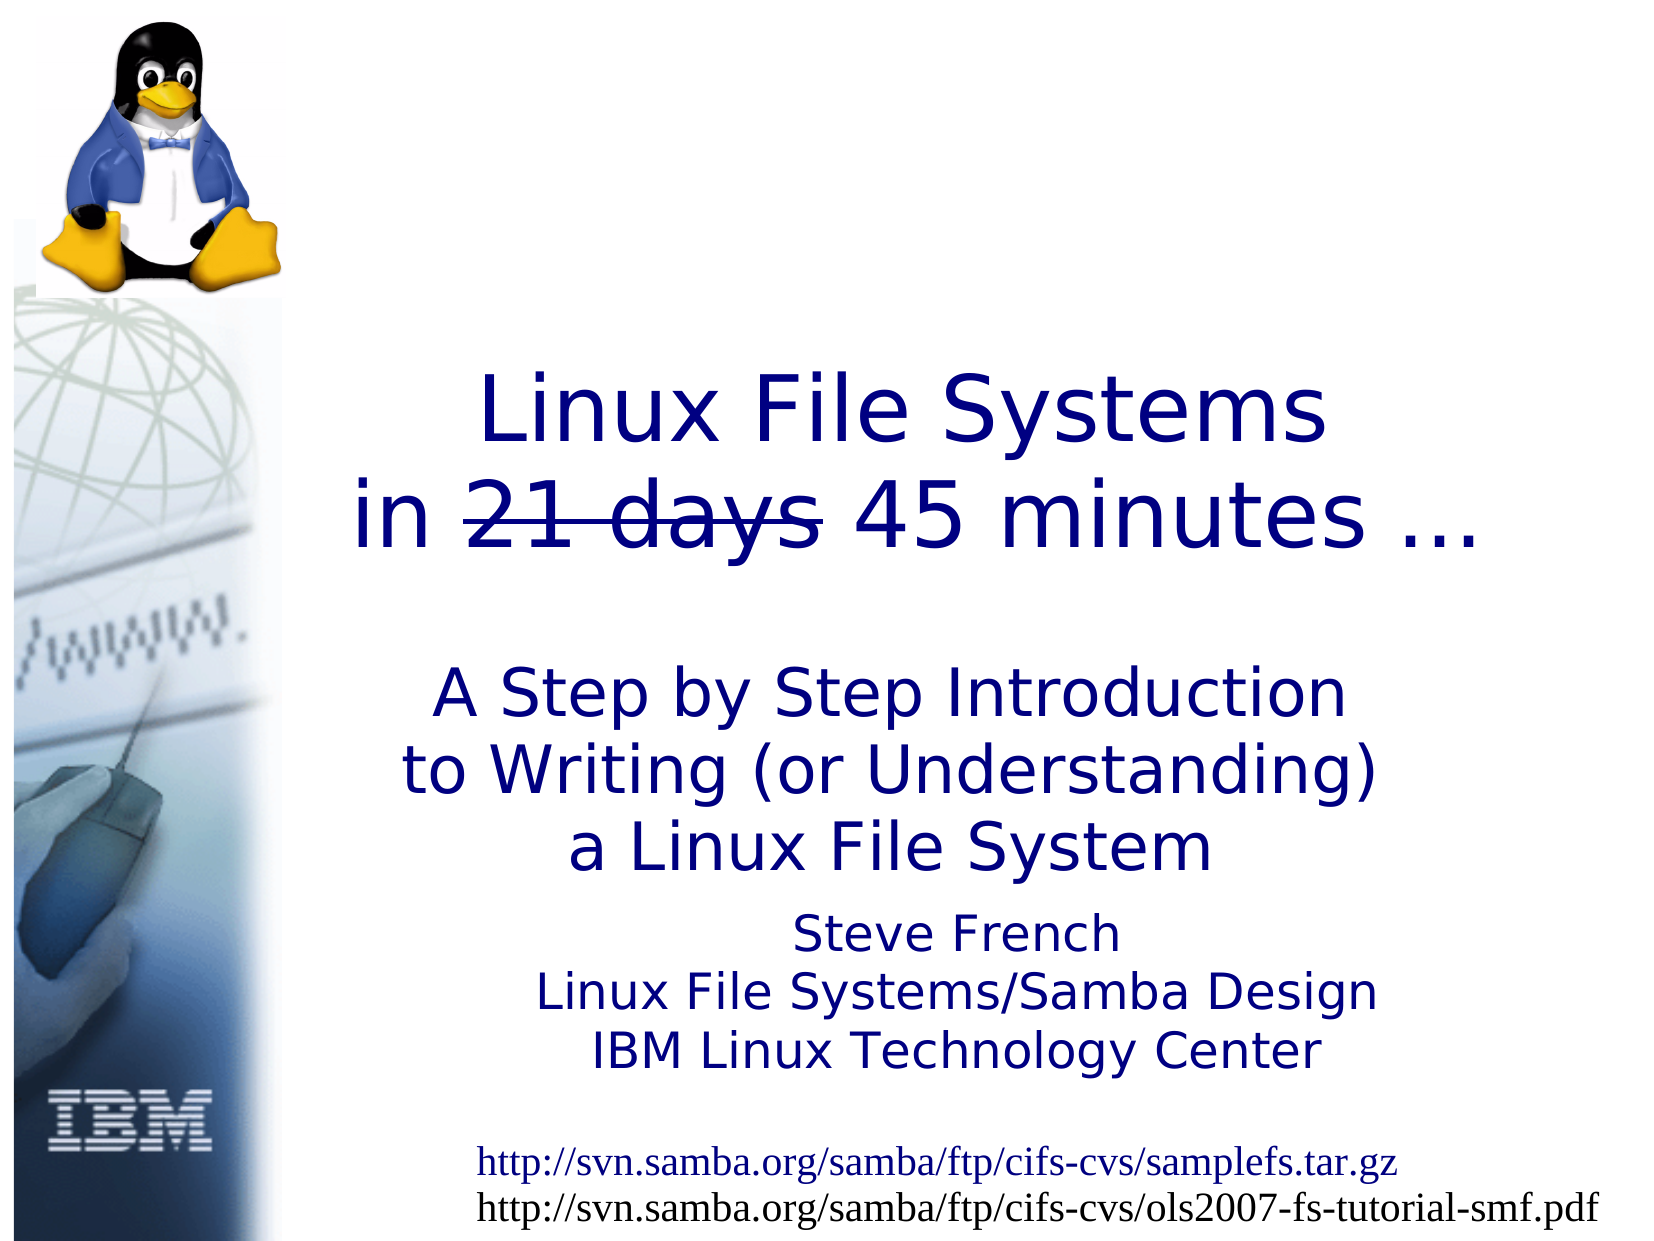

# Linux File Systems in 21 days 45 minutes ...
A Step by Step Introduction to Writing (or Understanding) a Linux File System
Steve French
Linux File Systems/Samba Design
IBM Linux Technology Center
http://svn.samba.org/samba/ftp/cifs-cvs/samplefs.tar.gz
http://svn.samba.org/samba/ftp/cifs-cvs/ols2007-fs-tutorial-smf.pdf